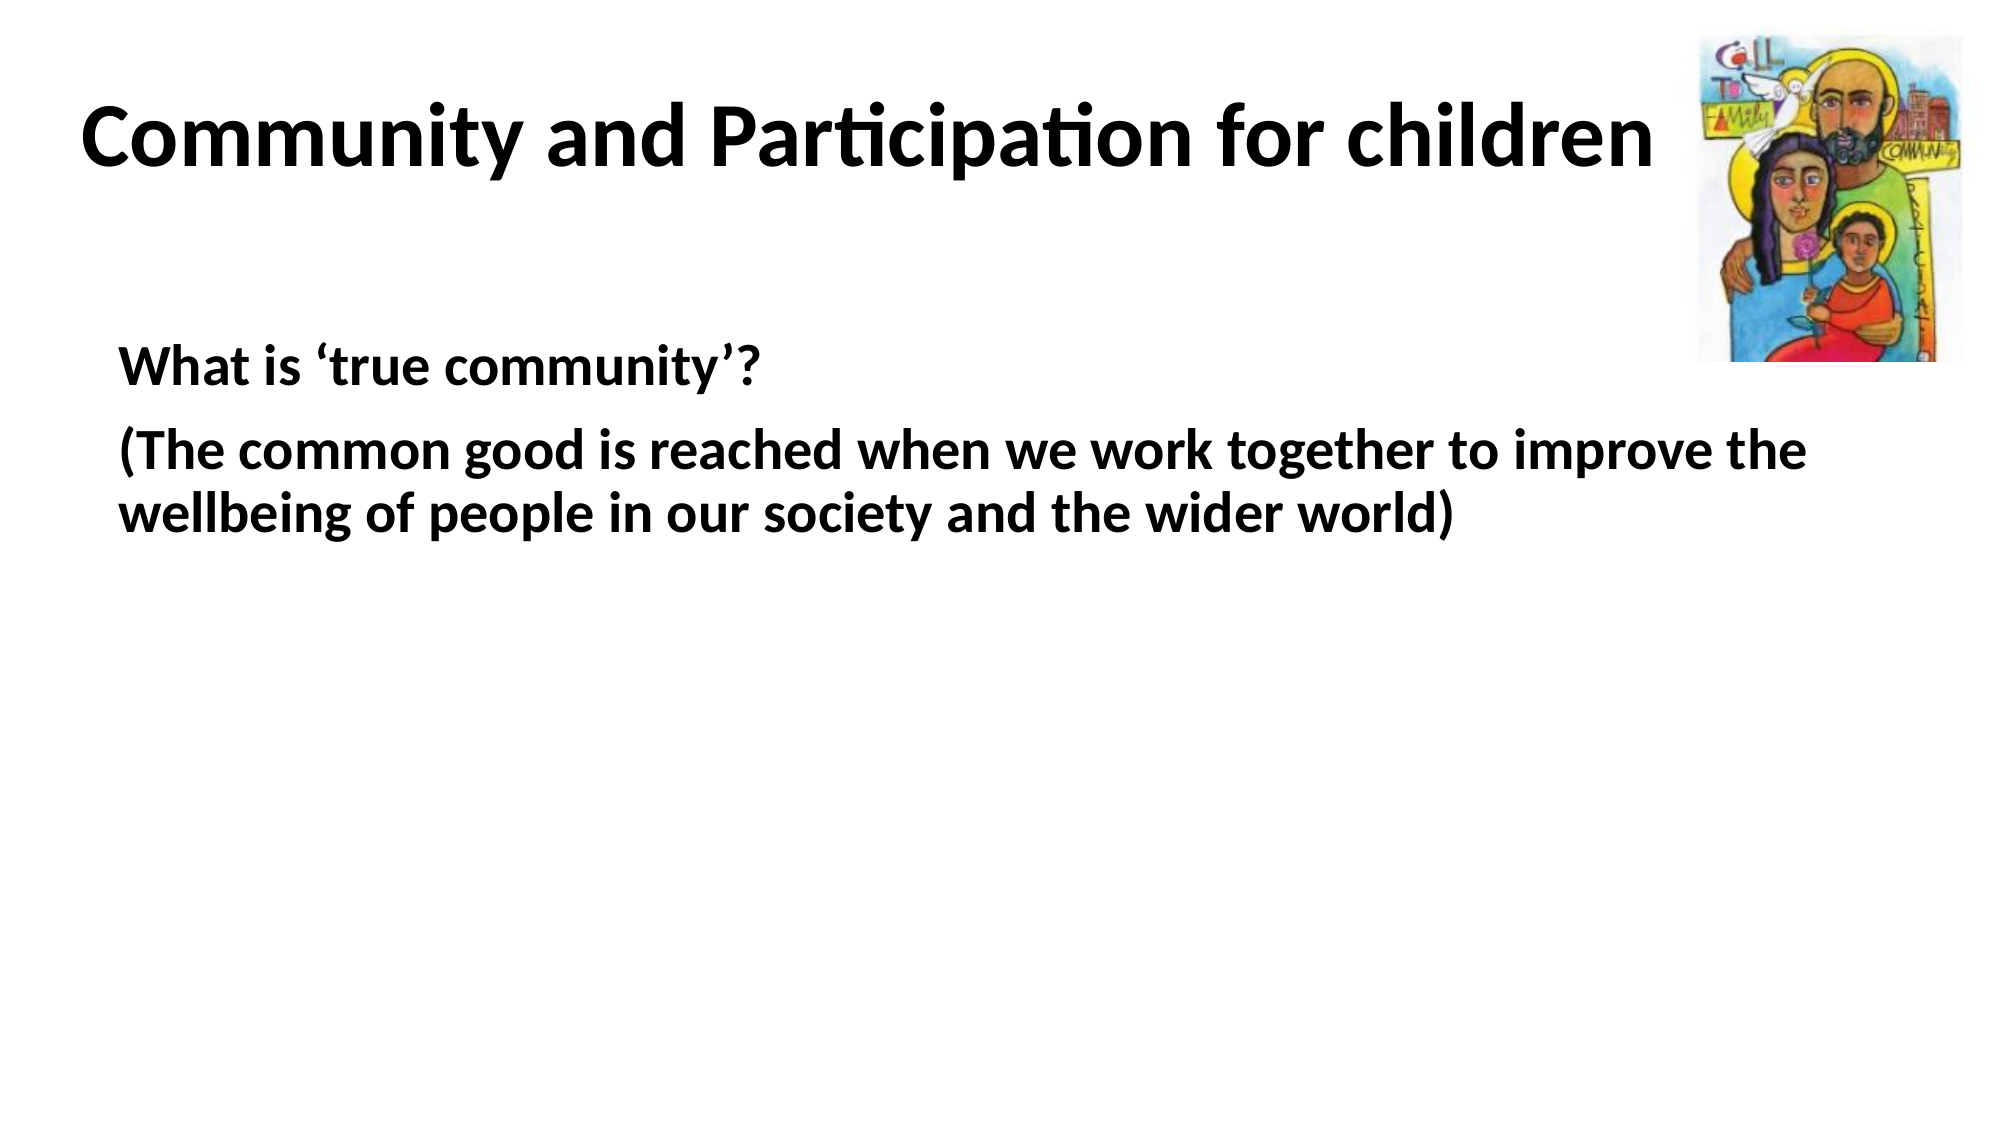

Community and Participation for children
# What is ‘true community’?
(The common good is reached when we work together to improve the wellbeing of people in our society and the wider world)